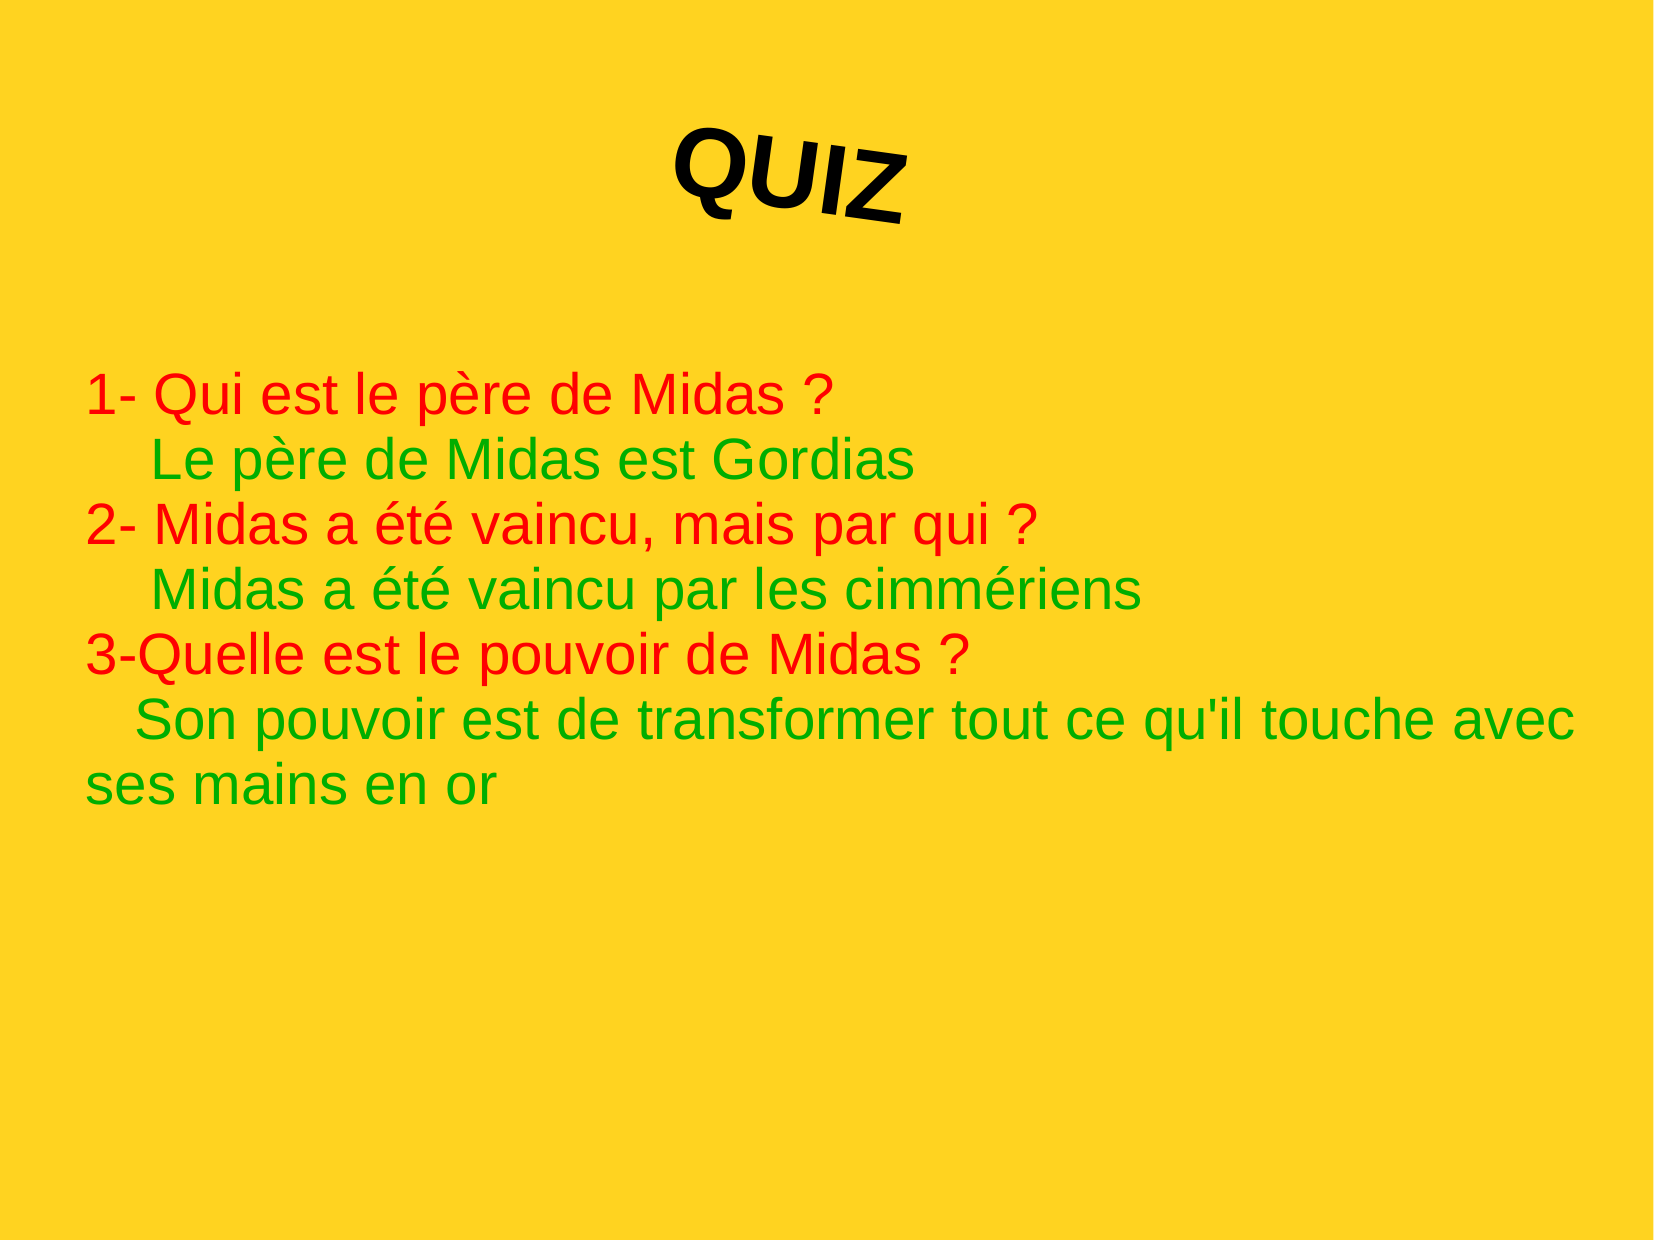

QUIZ
1- Qui est le père de Midas ?
 Le père de Midas est Gordias
2- Midas a été vaincu, mais par qui ?
 Midas a été vaincu par les cimmériens
3-Quelle est le pouvoir de Midas ?
 Son pouvoir est de transformer tout ce qu'il touche avec ses mains en or